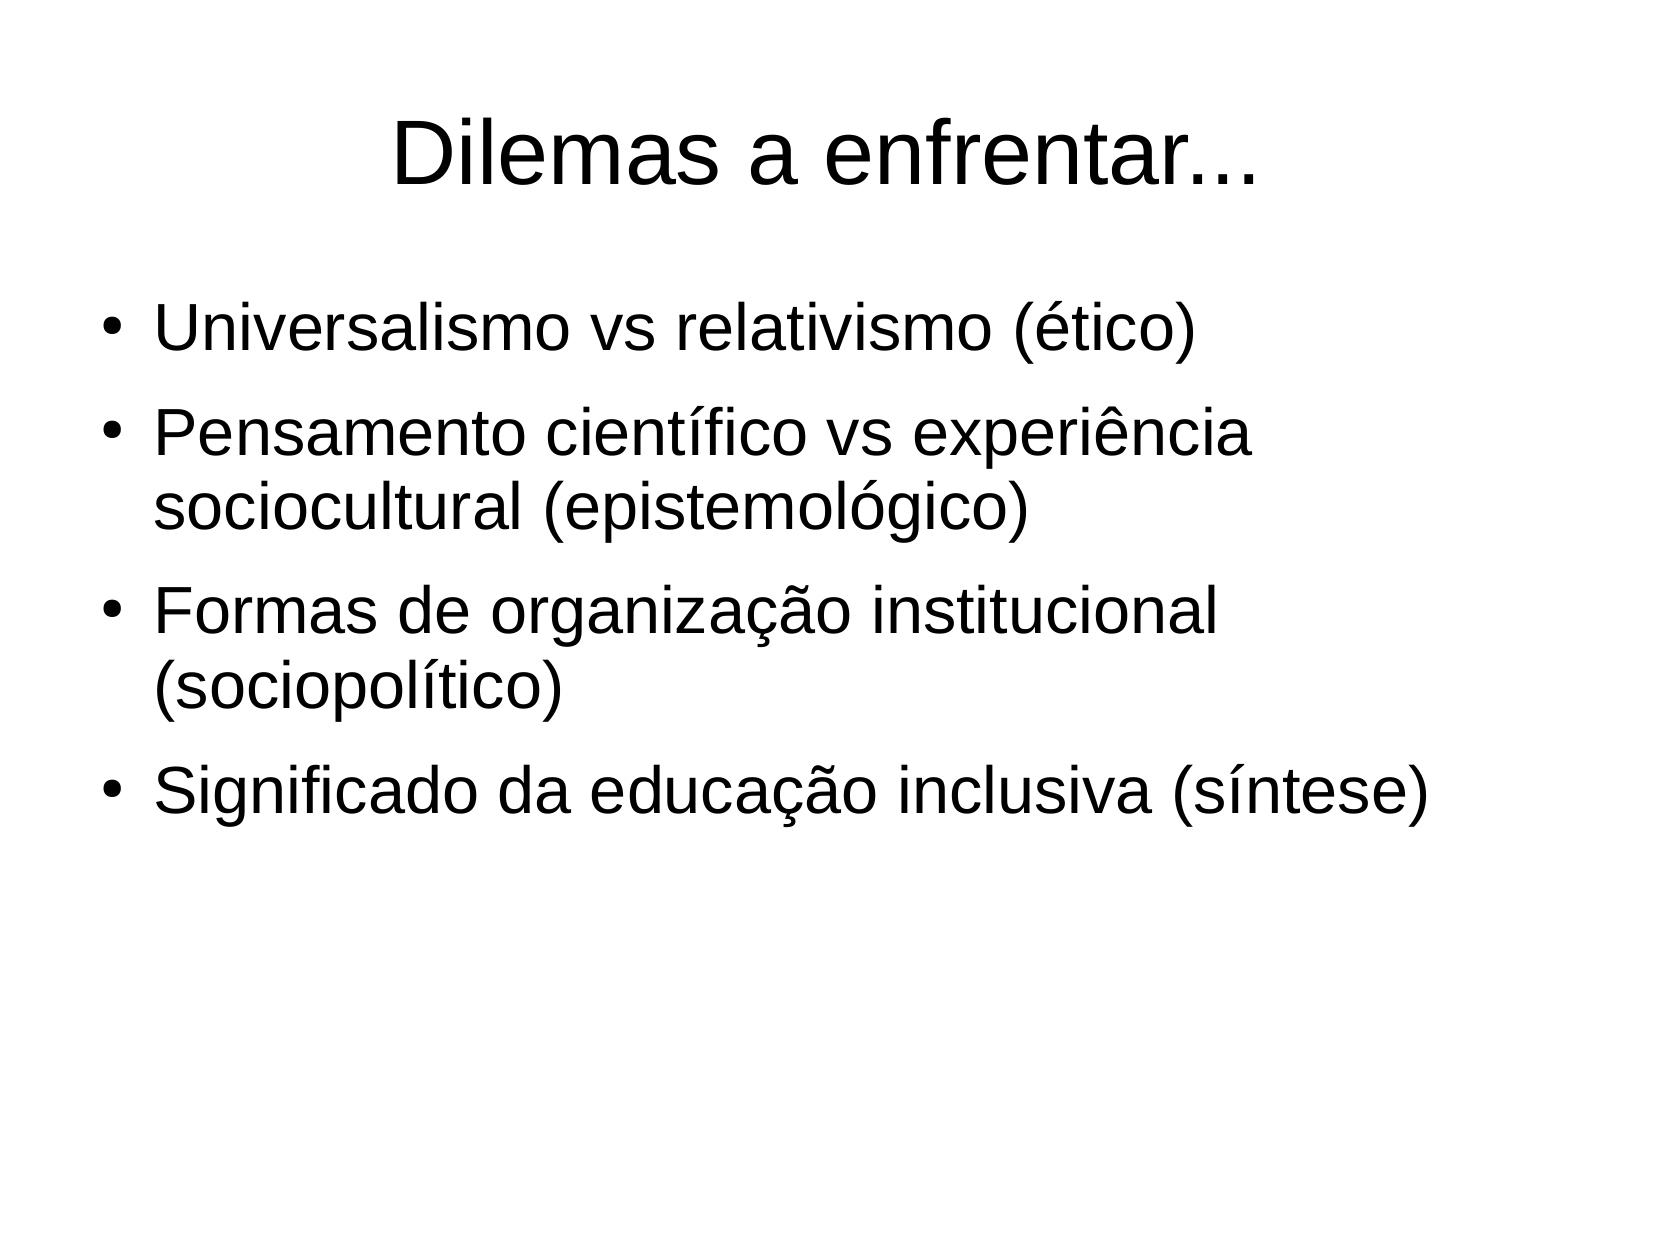

# Dilemas a enfrentar...
Universalismo vs relativismo (ético)
Pensamento científico vs experiência sociocultural (epistemológico)
Formas de organização institucional (sociopolítico)
Significado da educação inclusiva (síntese)